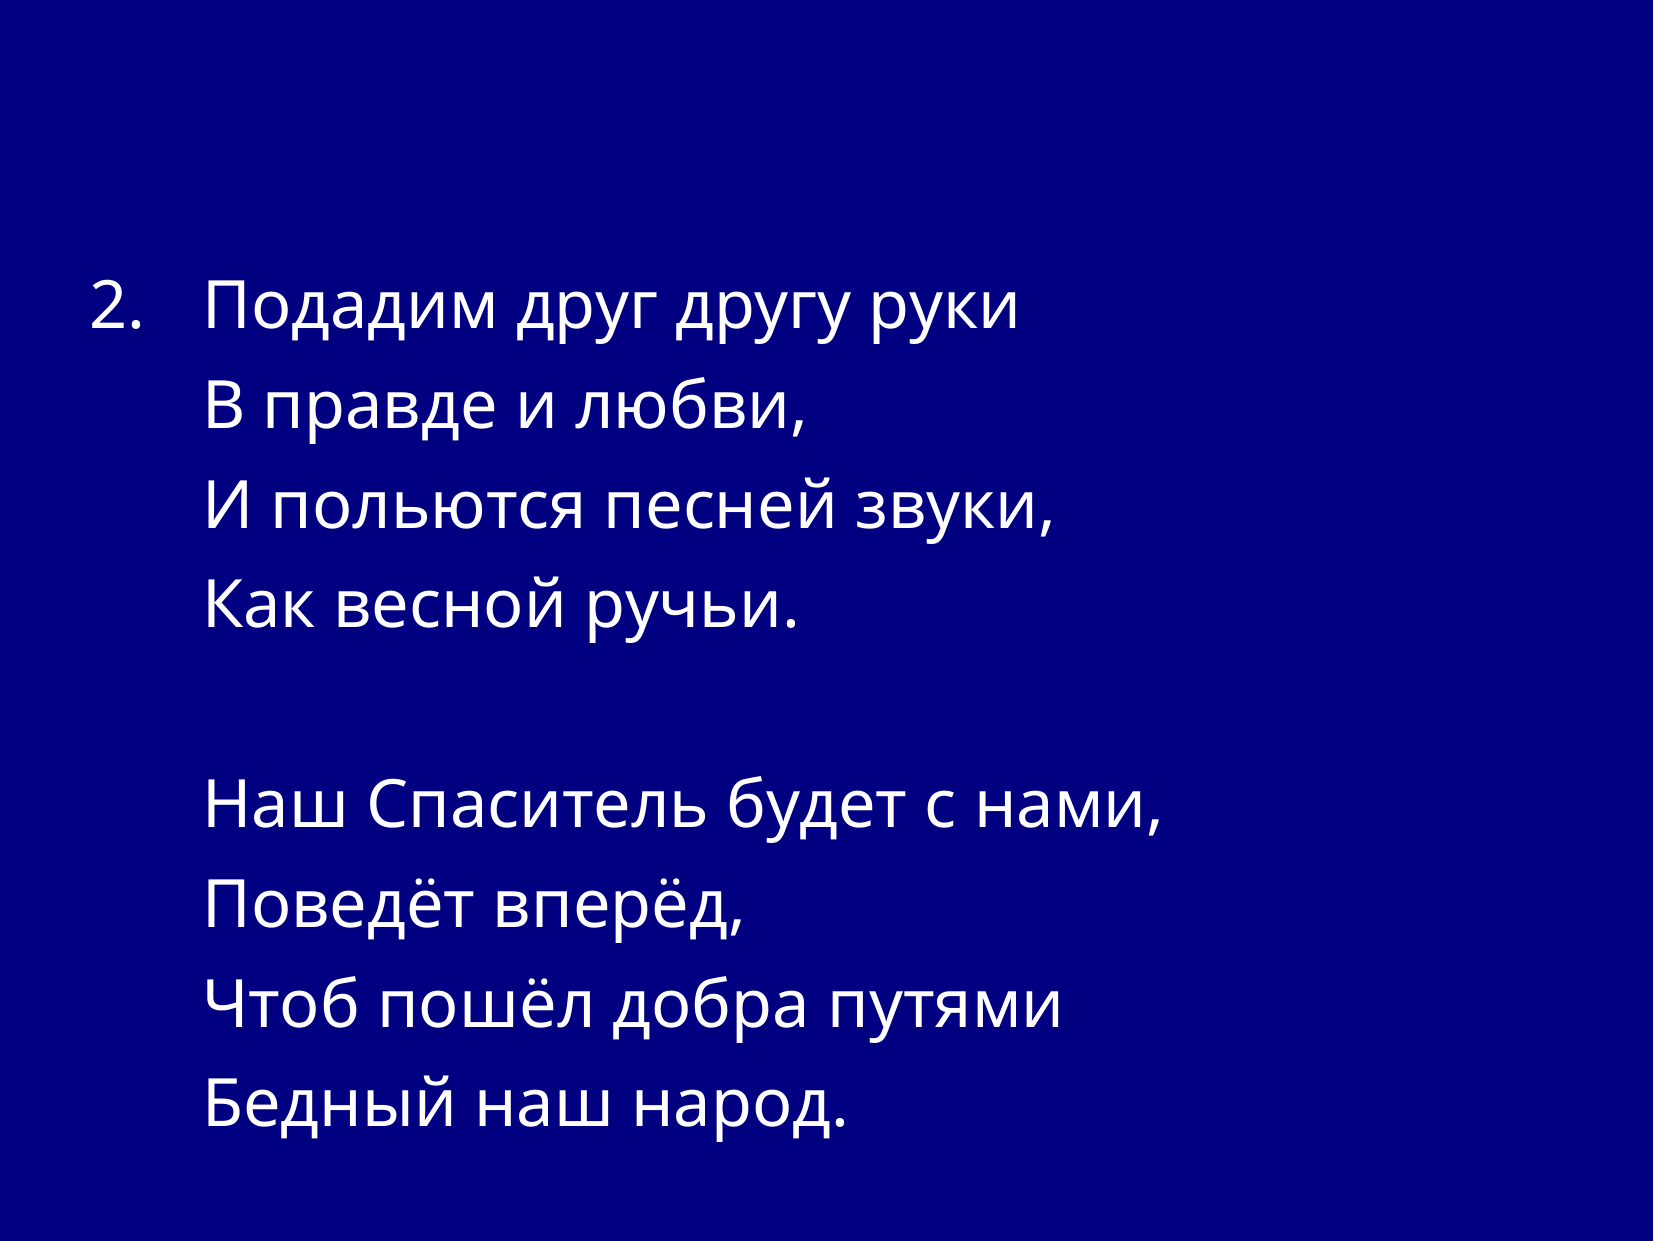

2.	Подадим друг другу руки
	В правде и любви,
	И польются песней звуки,
	Как весной ручьи.
	Наш Спаситель будет с нами,
	Поведёт вперёд,
	Чтоб пошёл добра путями
	Бедный наш народ.